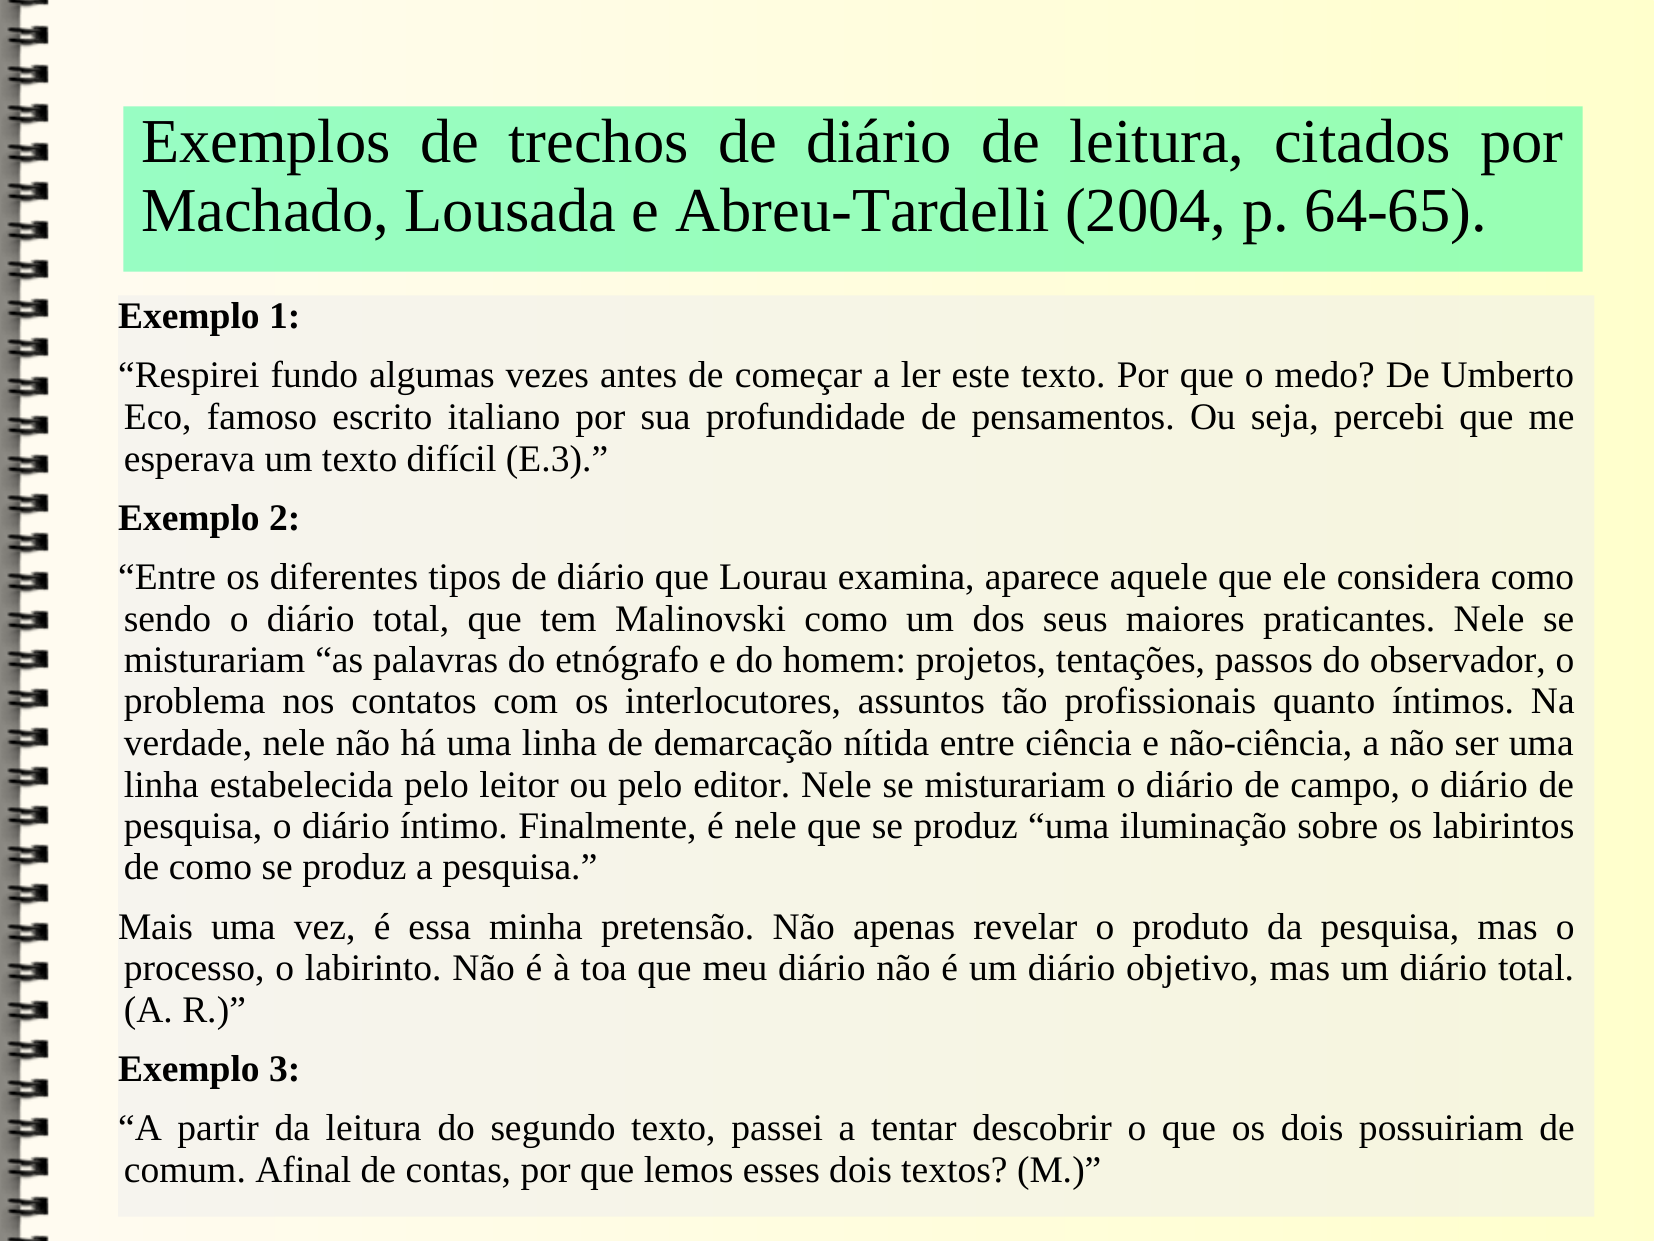

# Exemplos de trechos de diário de leitura, citados por Machado, Lousada e Abreu-Tardelli (2004, p. 64-65).
Exemplo 1:
“Respirei fundo algumas vezes antes de começar a ler este texto. Por que o medo? De Umberto Eco, famoso escrito italiano por sua profundidade de pensamentos. Ou seja, percebi que me esperava um texto difícil (E.3).”
Exemplo 2:
“Entre os diferentes tipos de diário que Lourau examina, aparece aquele que ele considera como sendo o diário total, que tem Malinovski como um dos seus maiores praticantes. Nele se misturariam “as palavras do etnógrafo e do homem: projetos, tentações, passos do observador, o problema nos contatos com os interlocutores, assuntos tão profissionais quanto íntimos. Na verdade, nele não há uma linha de demarcação nítida entre ciência e não-ciência, a não ser uma linha estabelecida pelo leitor ou pelo editor. Nele se misturariam o diário de campo, o diário de pesquisa, o diário íntimo. Finalmente, é nele que se produz “uma iluminação sobre os labirintos de como se produz a pesquisa.”
Mais uma vez, é essa minha pretensão. Não apenas revelar o produto da pesquisa, mas o processo, o labirinto. Não é à toa que meu diário não é um diário objetivo, mas um diário total. (A. R.)”
Exemplo 3:
“A partir da leitura do segundo texto, passei a tentar descobrir o que os dois possuiriam de comum. Afinal de contas, por que lemos esses dois textos? (M.)”